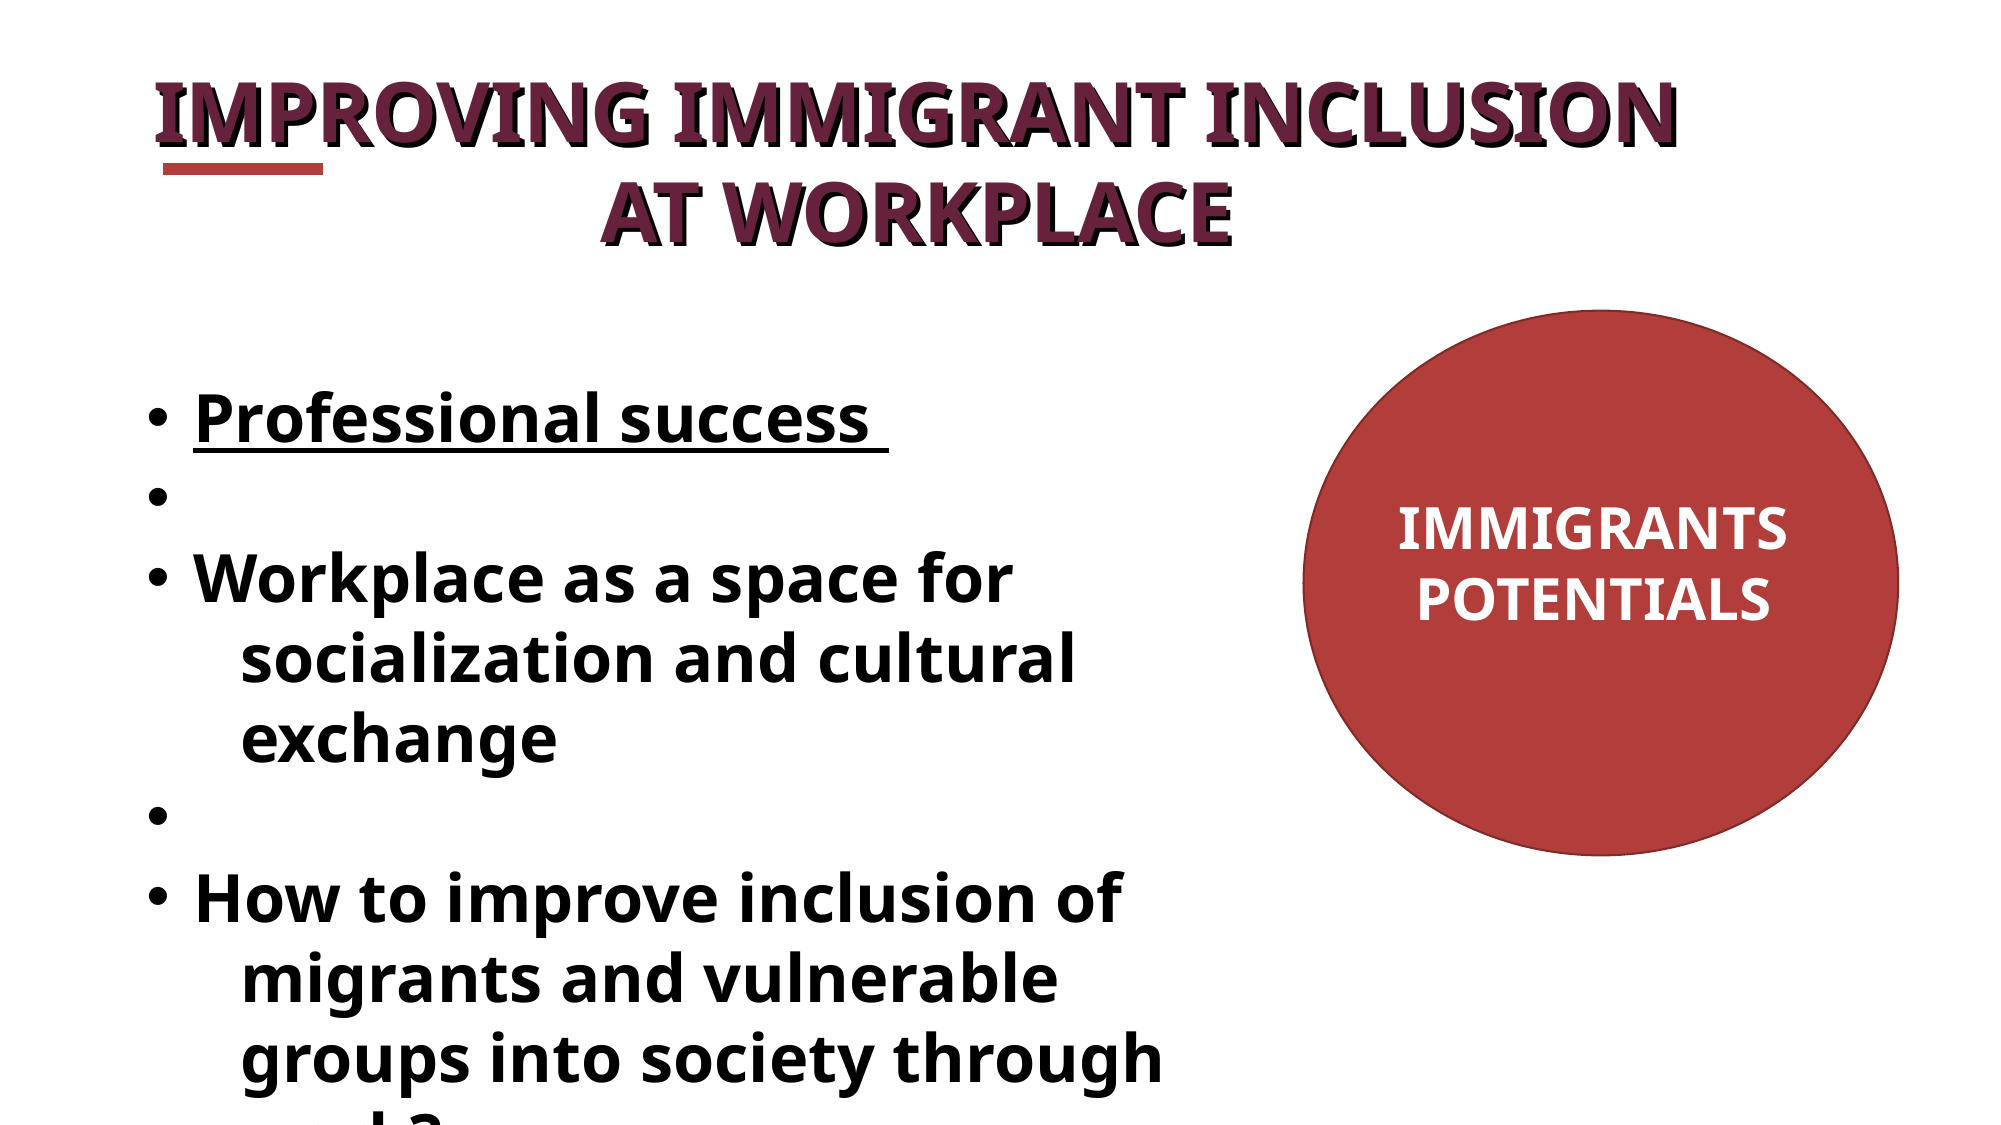

# IMPROVING IMMIGRANT INCLUSION AT WORKPLACE
Professional success
Workplace as a space for socialization and cultural exchange
How to improve inclusion of migrants and vulnerable groups into society through work?
IMMIGRANTS
POTENTIALS